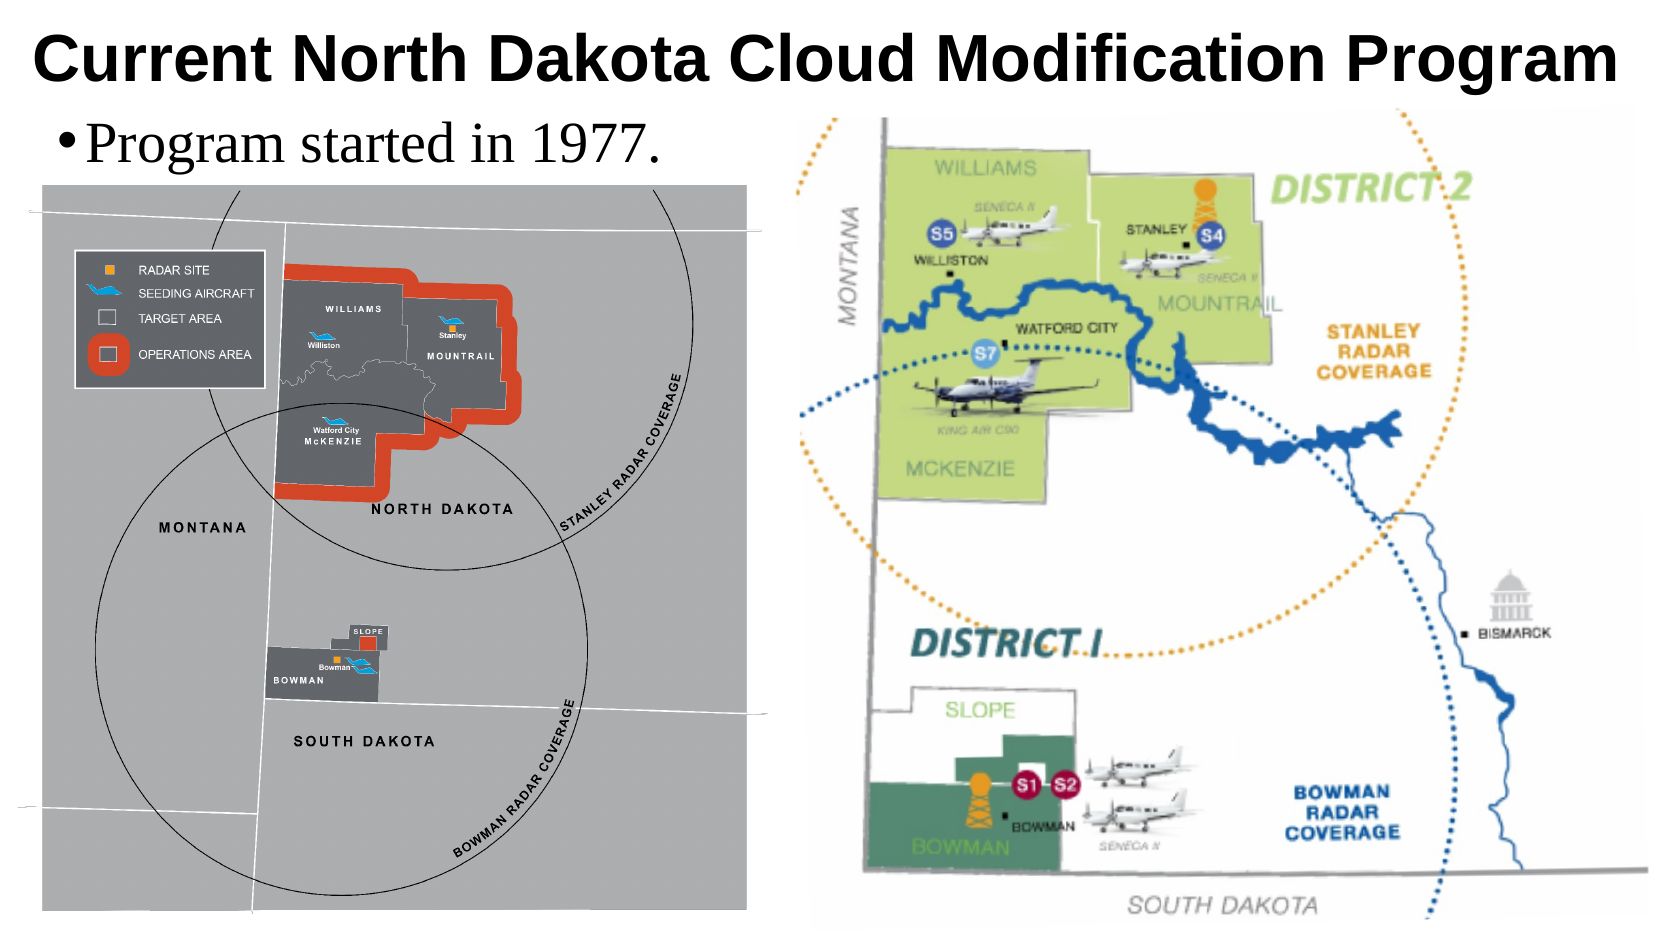

# Current North Dakota Cloud Modification Program
Program started in 1977.